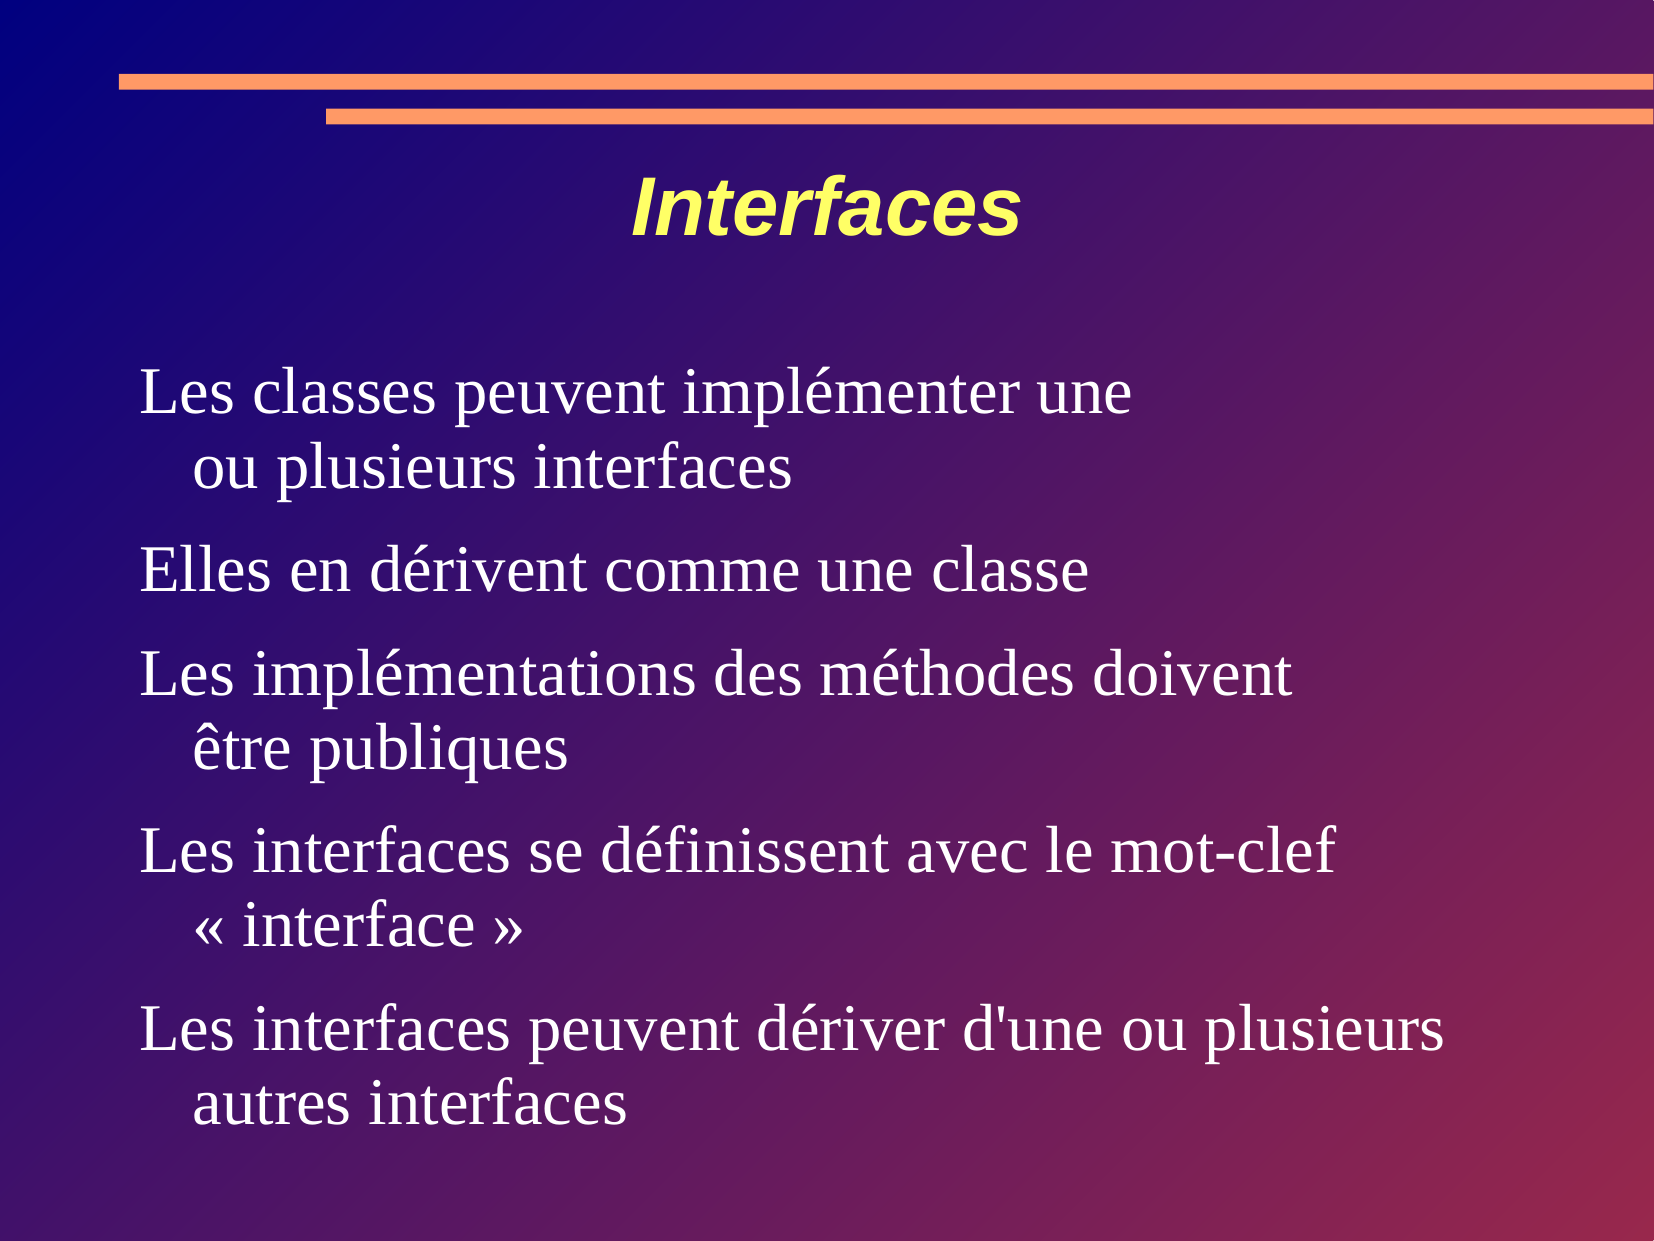

# Interfaces
Les classes peuvent implémenter une
ou plusieurs interfaces
Elles en dérivent comme une classe
Les implémentations des méthodes doivent
être publiques
Les interfaces se définissent avec le mot-clef « interface »
Les interfaces peuvent dériver d'une ou plusieurs autres interfaces